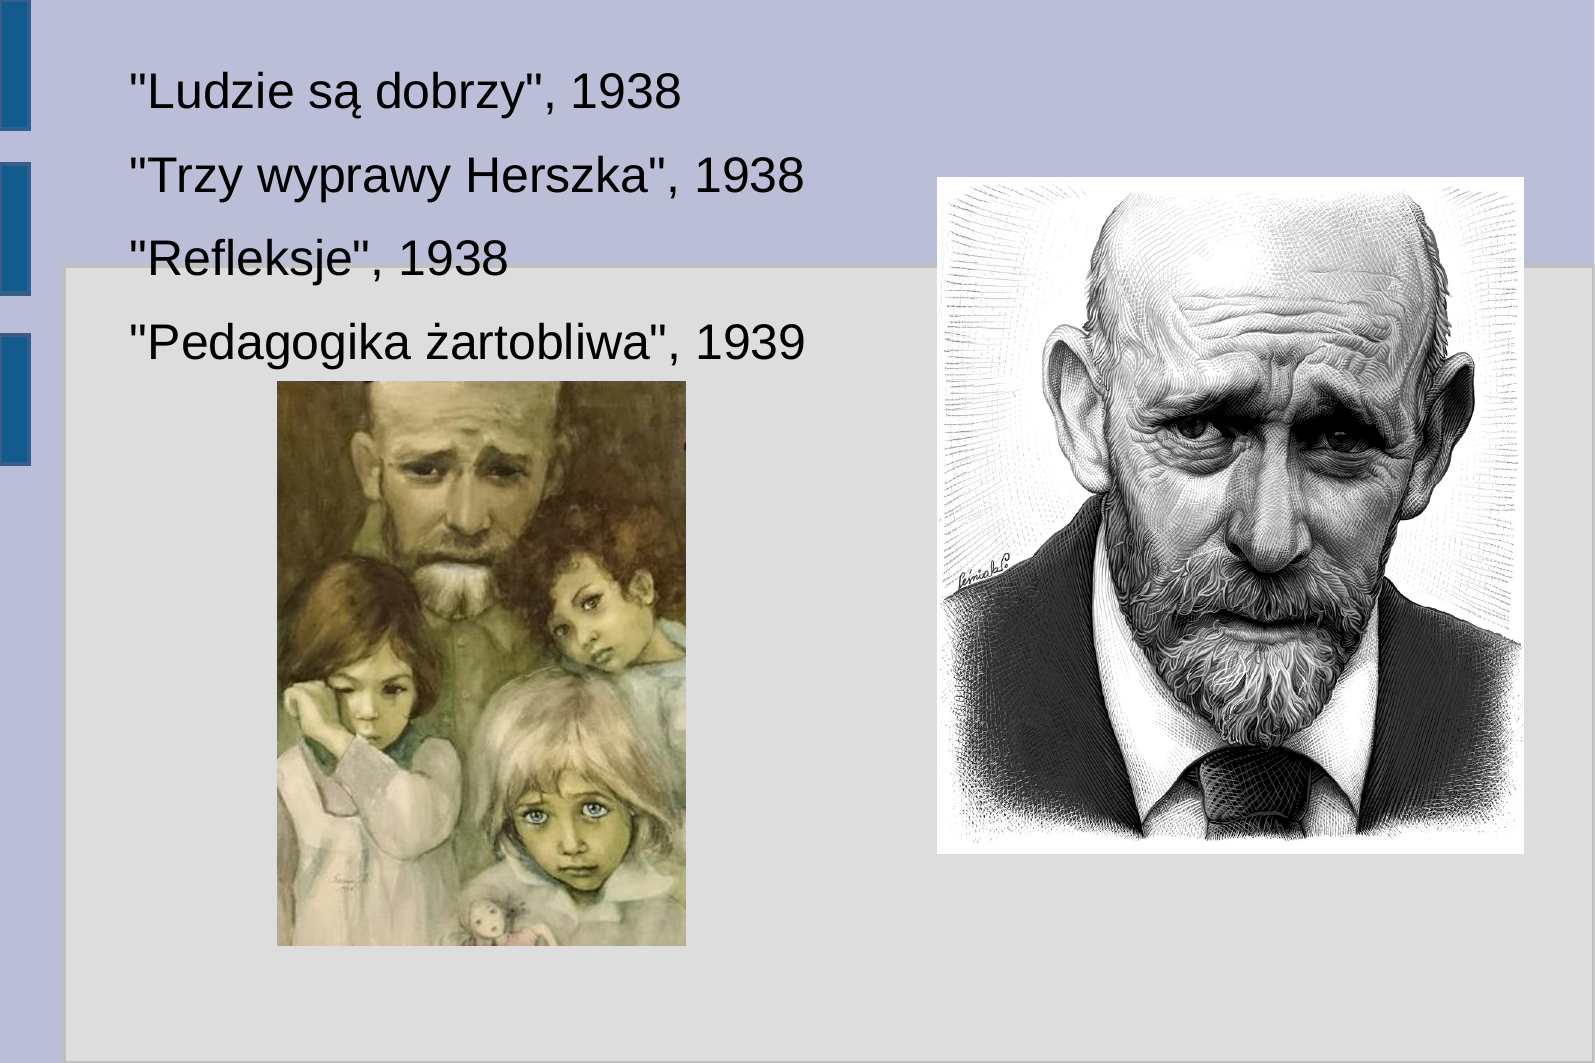

"Ludzie są dobrzy", 1938
"Trzy wyprawy Herszka", 1938
"Refleksje", 1938
"Pedagogika żartobliwa", 1939